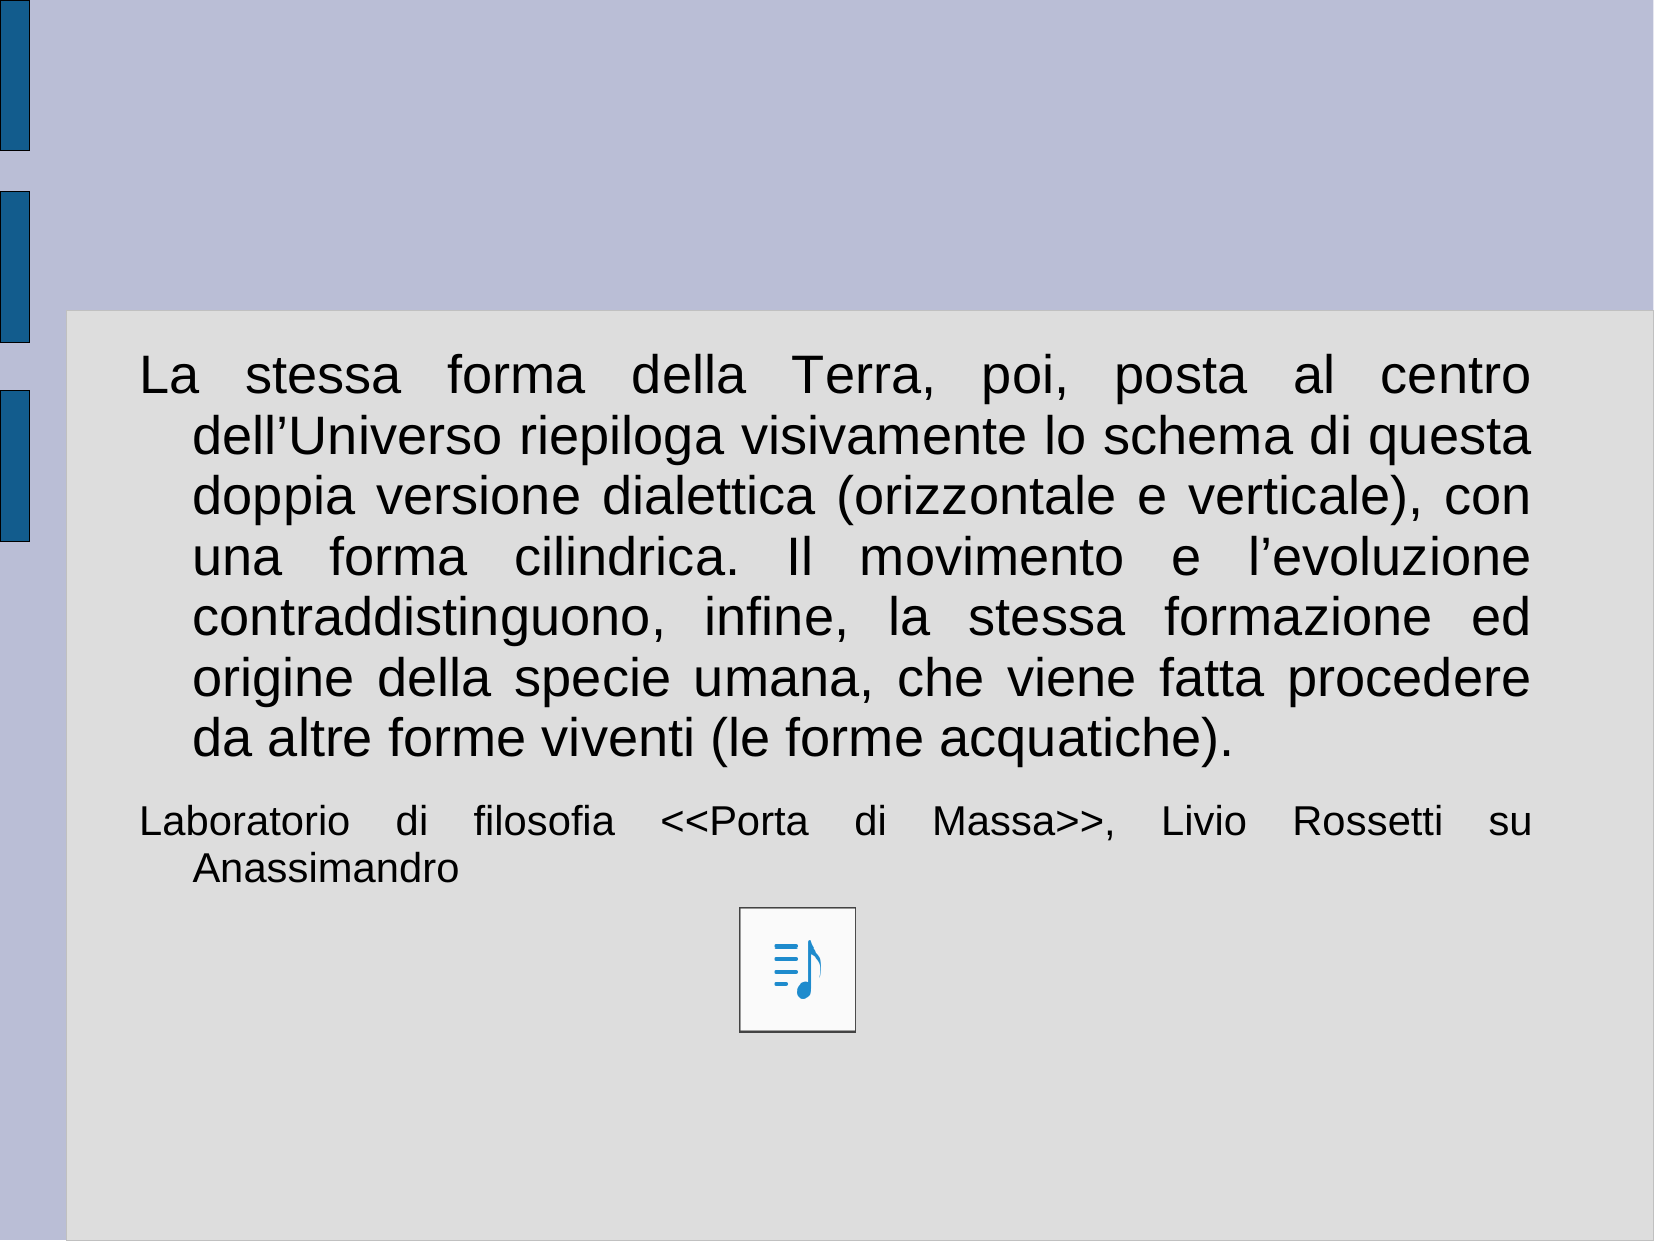

#
La stessa forma della Terra, poi, posta al centro dell’Universo riepiloga visivamente lo schema di questa doppia versione dialettica (orizzontale e verticale), con una forma cilindrica. Il movimento e l’evoluzione contraddistinguono, infine, la stessa formazione ed origine della specie umana, che viene fatta procedere da altre forme viventi (le forme acquatiche).
Laboratorio di filosofia <<Porta di Massa>>, Livio Rossetti su Anassimandro